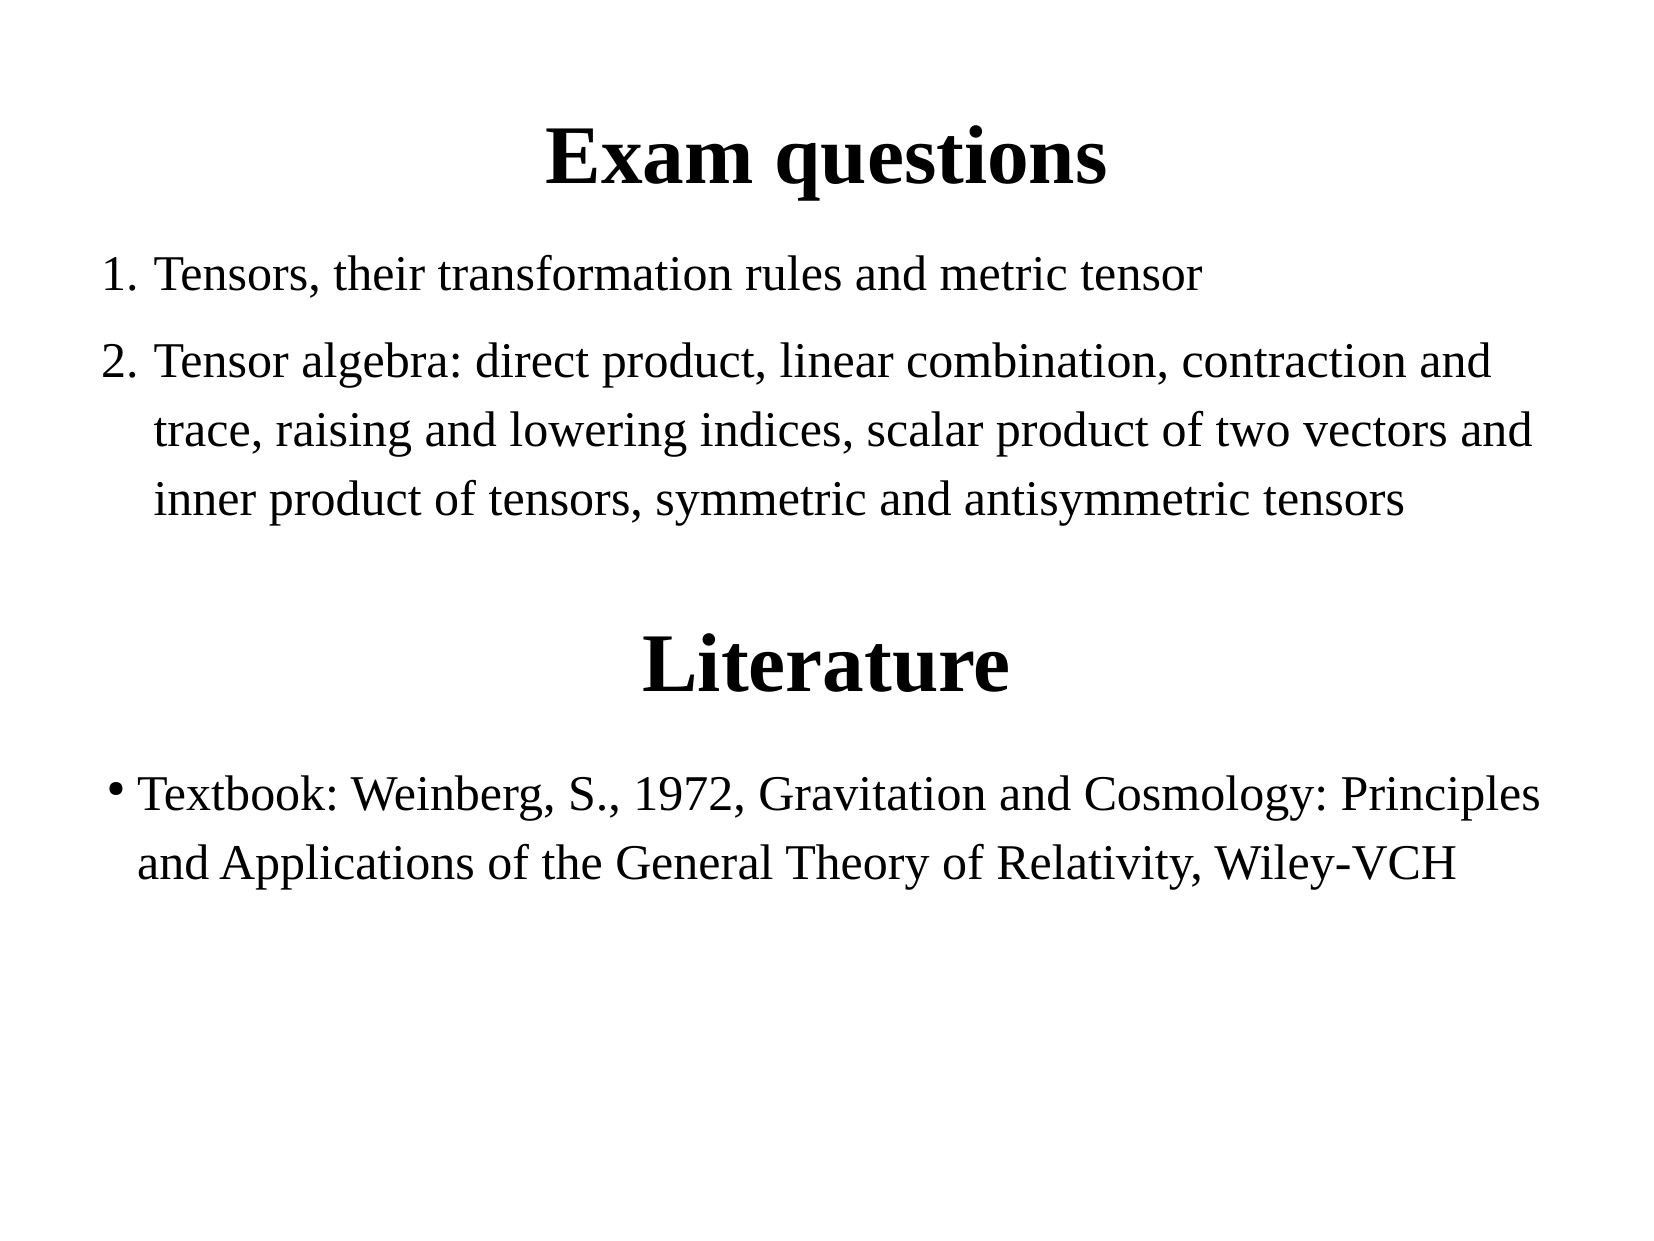

Exam questions
Tensors, their transformation rules and metric tensor
Tensor algebra: direct product, linear combination, contraction and trace, raising and lowering indices, scalar product of two vectors and inner product of tensors, symmetric and antisymmetric tensors
# Literature
Textbook: Weinberg, S., 1972, Gravitation and Cosmology: Principles and Applications of the General Theory of Relativity, Wiley-VCH